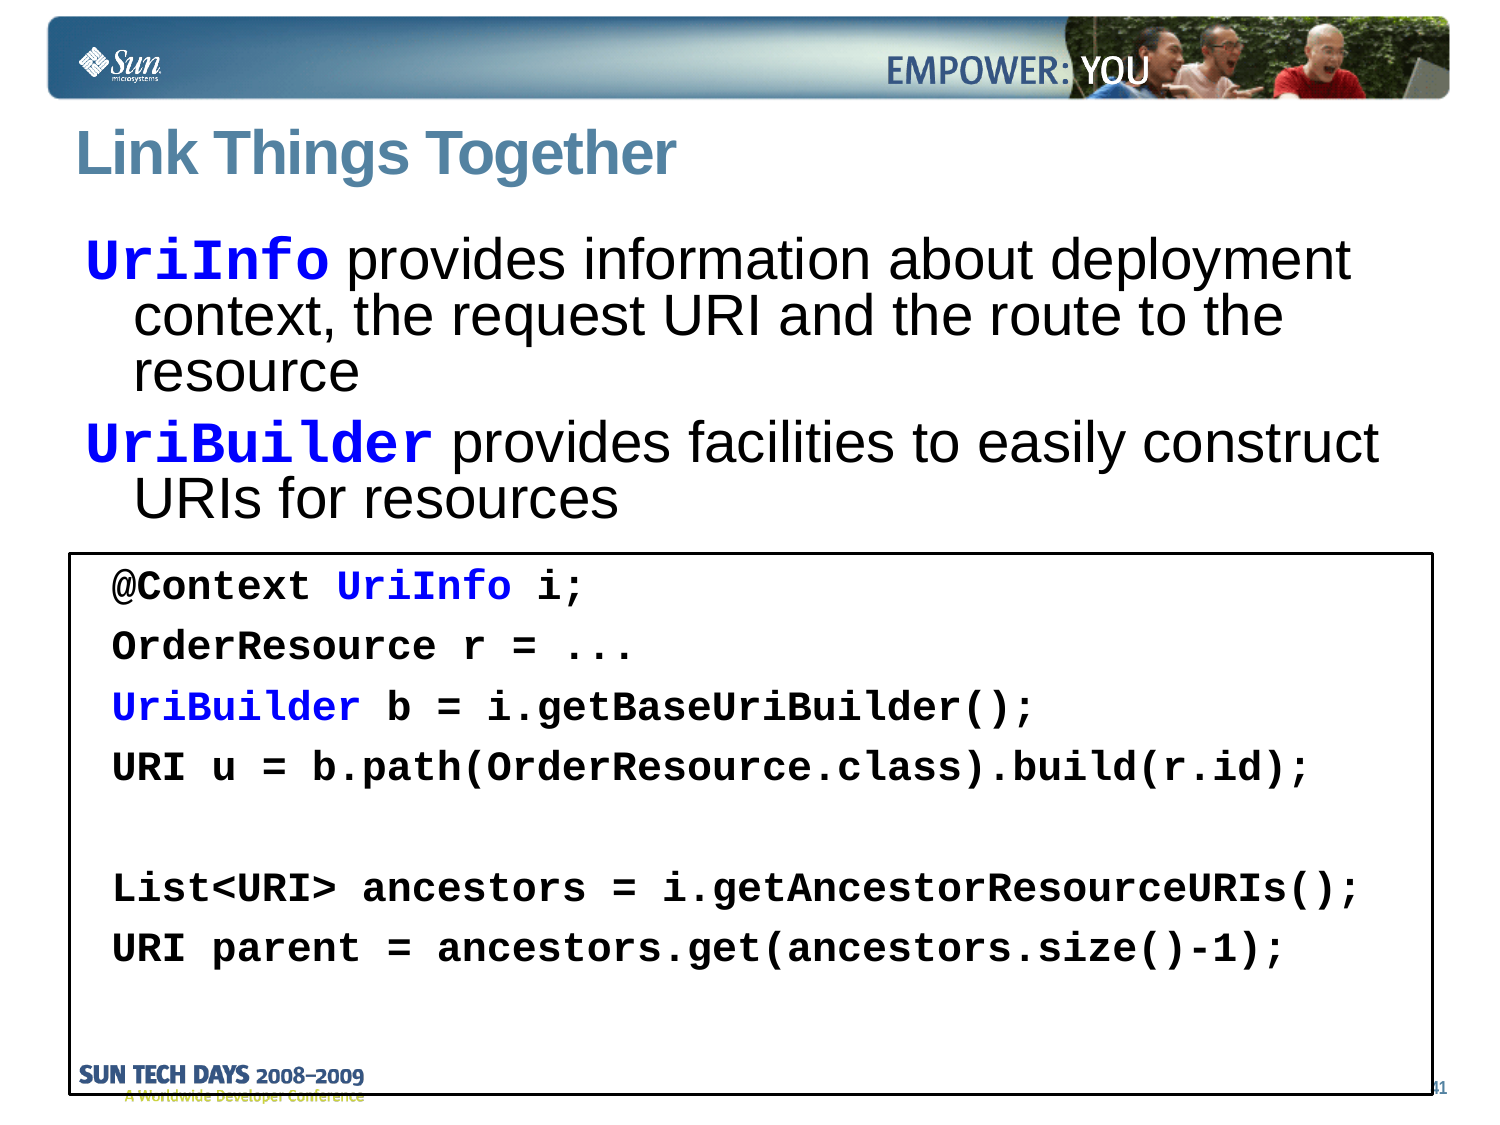

# Link Things Together
UriInfo provides information about deployment context, the request URI and the route to the resource
UriBuilder provides facilities to easily construct URIs for resources
@Context UriInfo i;
OrderResource r = ...
UriBuilder b = i.getBaseUriBuilder();
URI u = b.path(OrderResource.class).build(r.id);
List<URI> ancestors = i.getAncestorResourceURIs();
URI parent = ancestors.get(ancestors.size()-1);